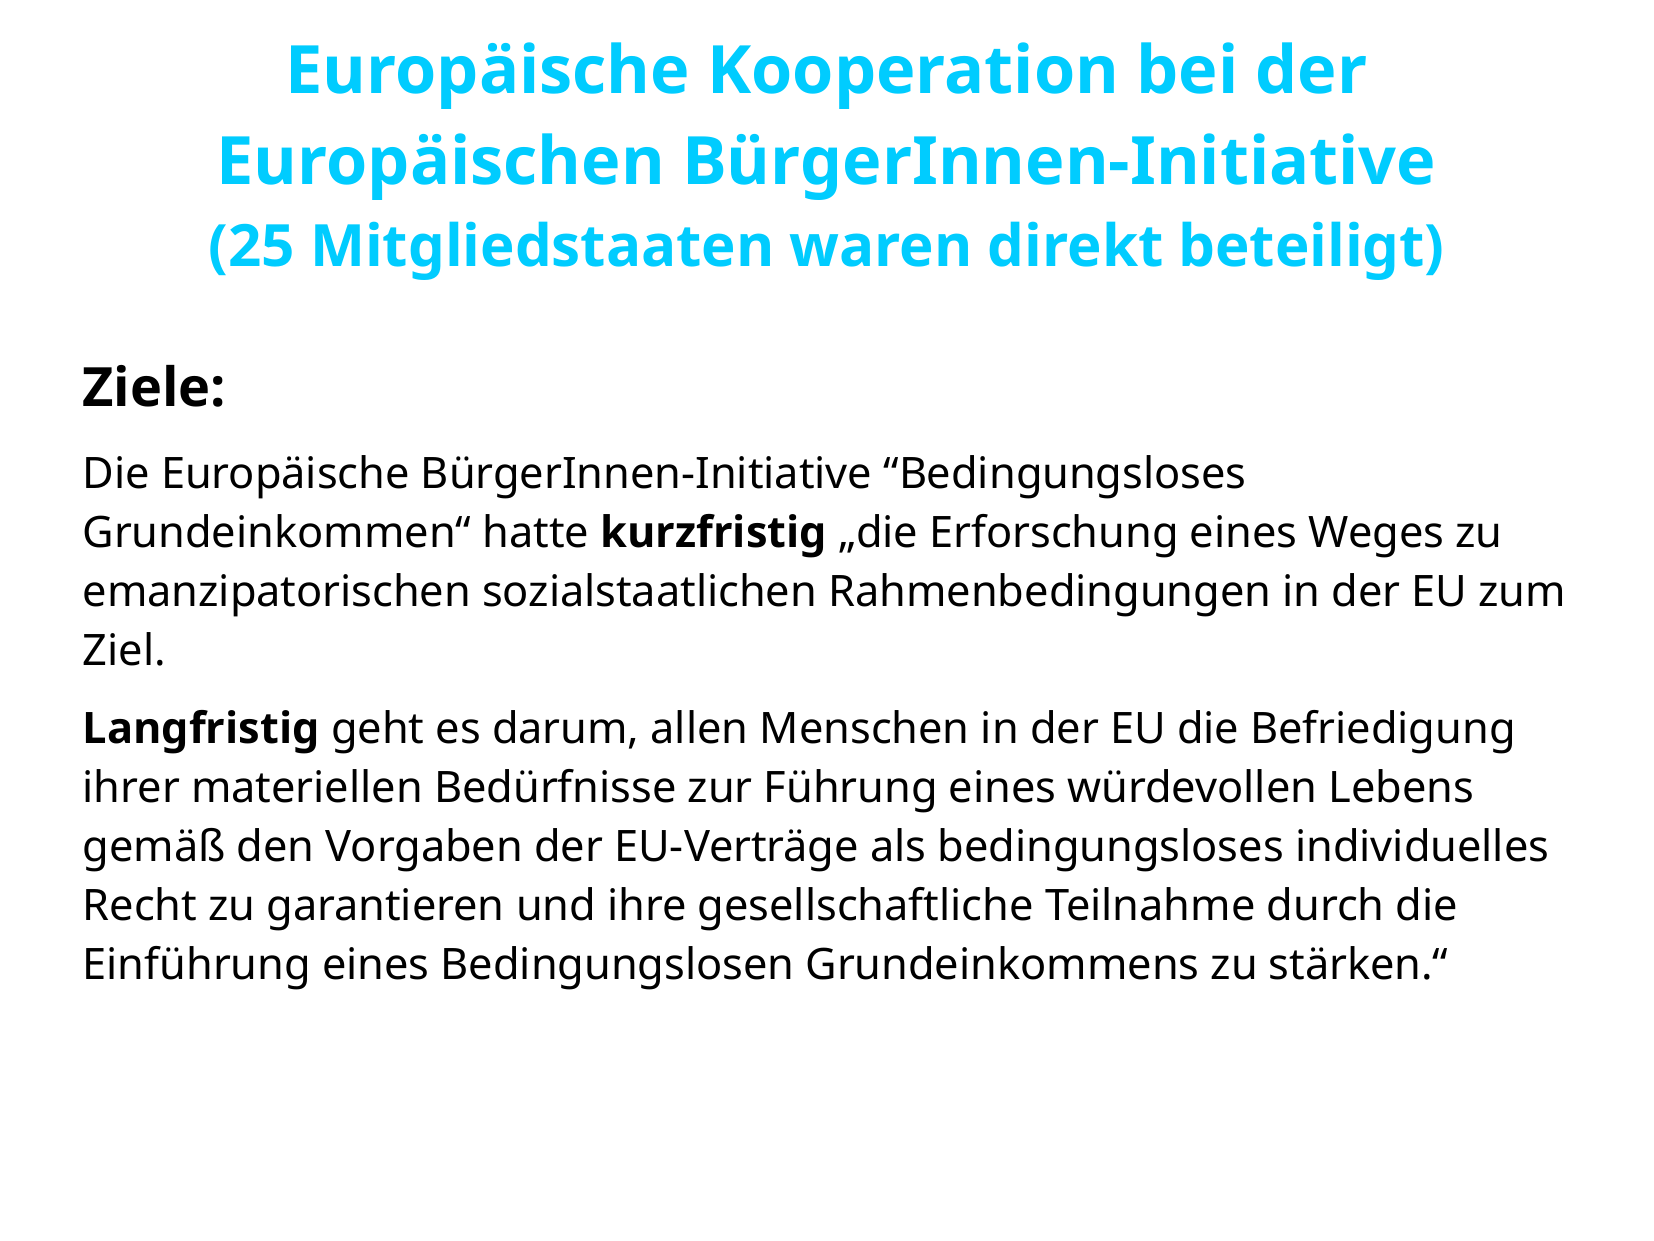

# Europäische Kooperation bei der Europäischen BürgerInnen-Initiative (25 Mitgliedstaaten waren direkt beteiligt)
Ziele:
Die Europäische BürgerInnen-Initiative “Bedingungsloses Grundeinkommen“ hatte kurzfristig „die Erforschung eines Weges zu emanzipatorischen sozialstaatlichen Rahmenbedingungen in der EU zum Ziel.
Langfristig geht es darum, allen Menschen in der EU die Befriedigung ihrer materiellen Bedürfnisse zur Führung eines würdevollen Lebens gemäß den Vorgaben der EU-Verträge als bedingungsloses individuelles Recht zu garantieren und ihre gesellschaftliche Teilnahme durch die Einführung eines Bedingungslosen Grundeinkommens zu stärken.“